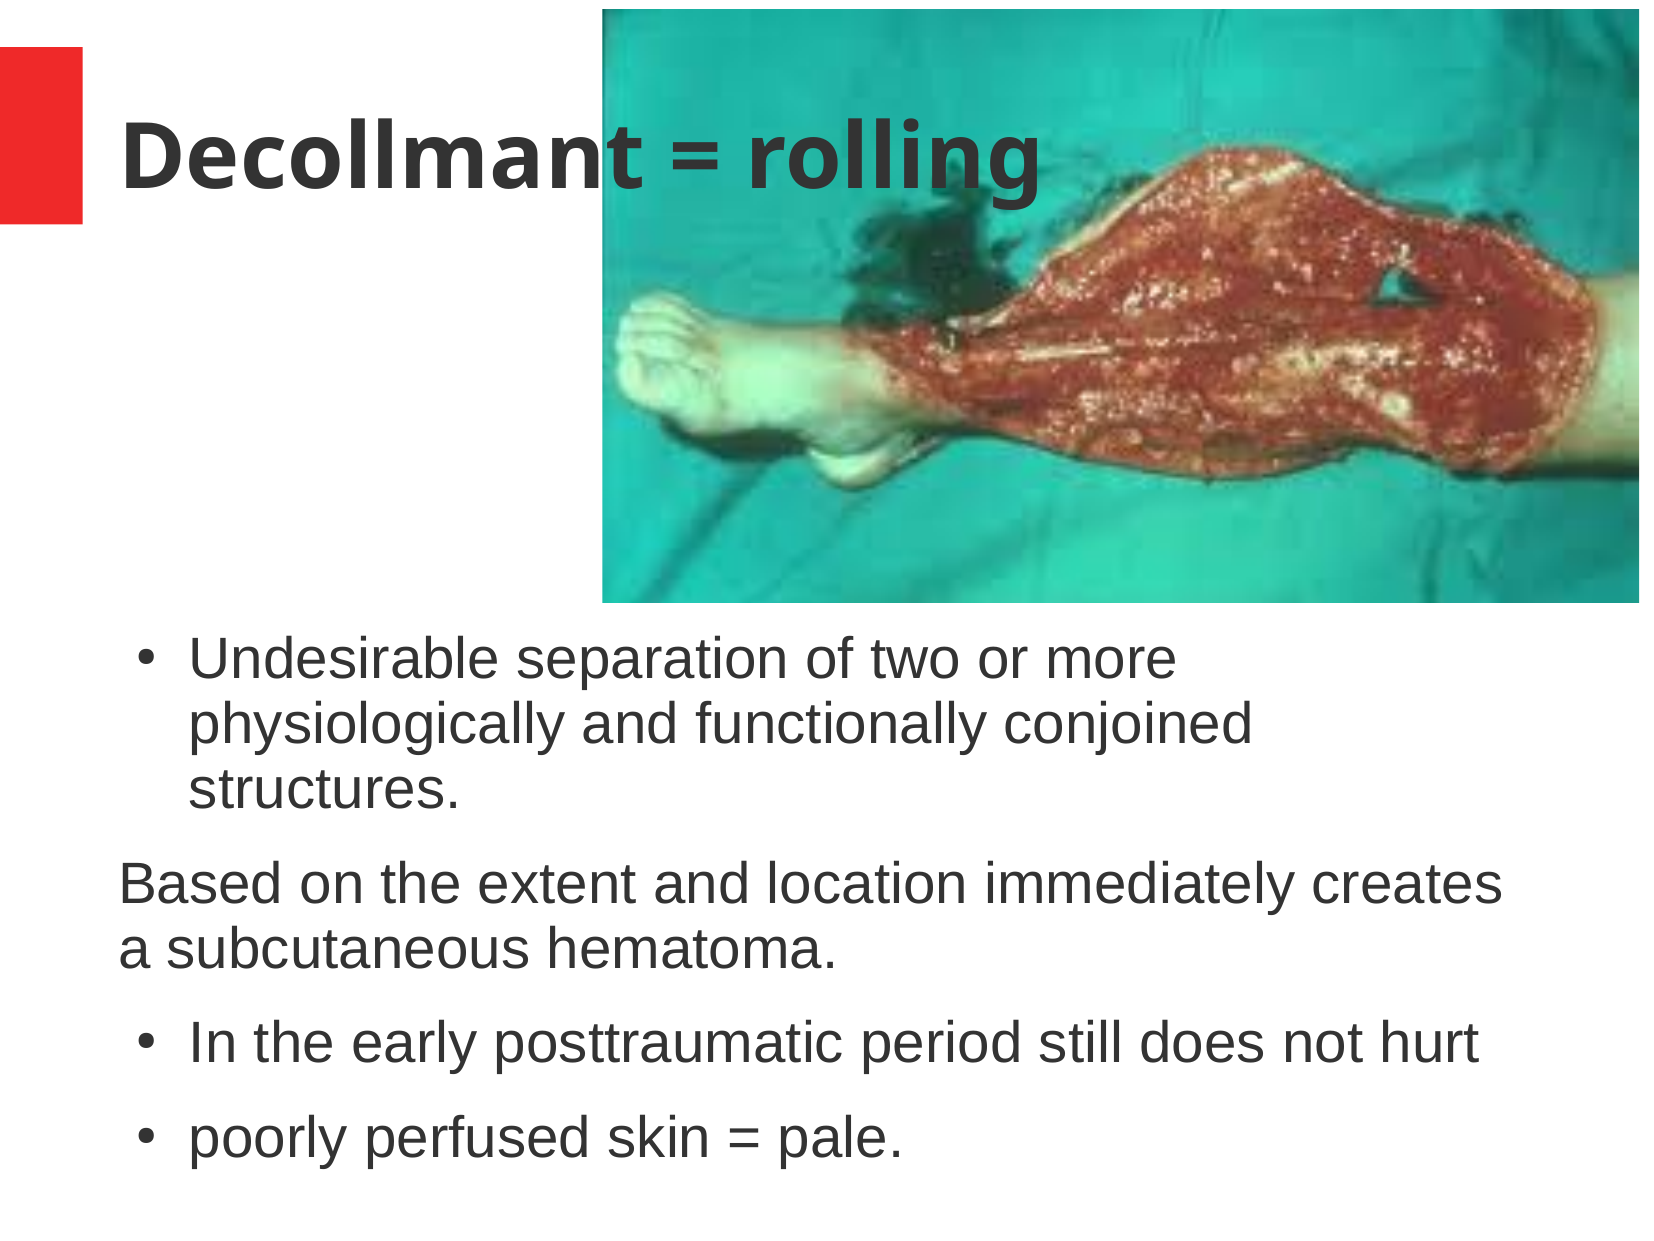

# Decollmant = rolling
Undesirable separation of two or more physiologically and functionally conjoined structures.
Based on the extent and location immediately creates a subcutaneous hematoma.
In the early posttraumatic period still does not hurt
poorly perfused skin = pale.